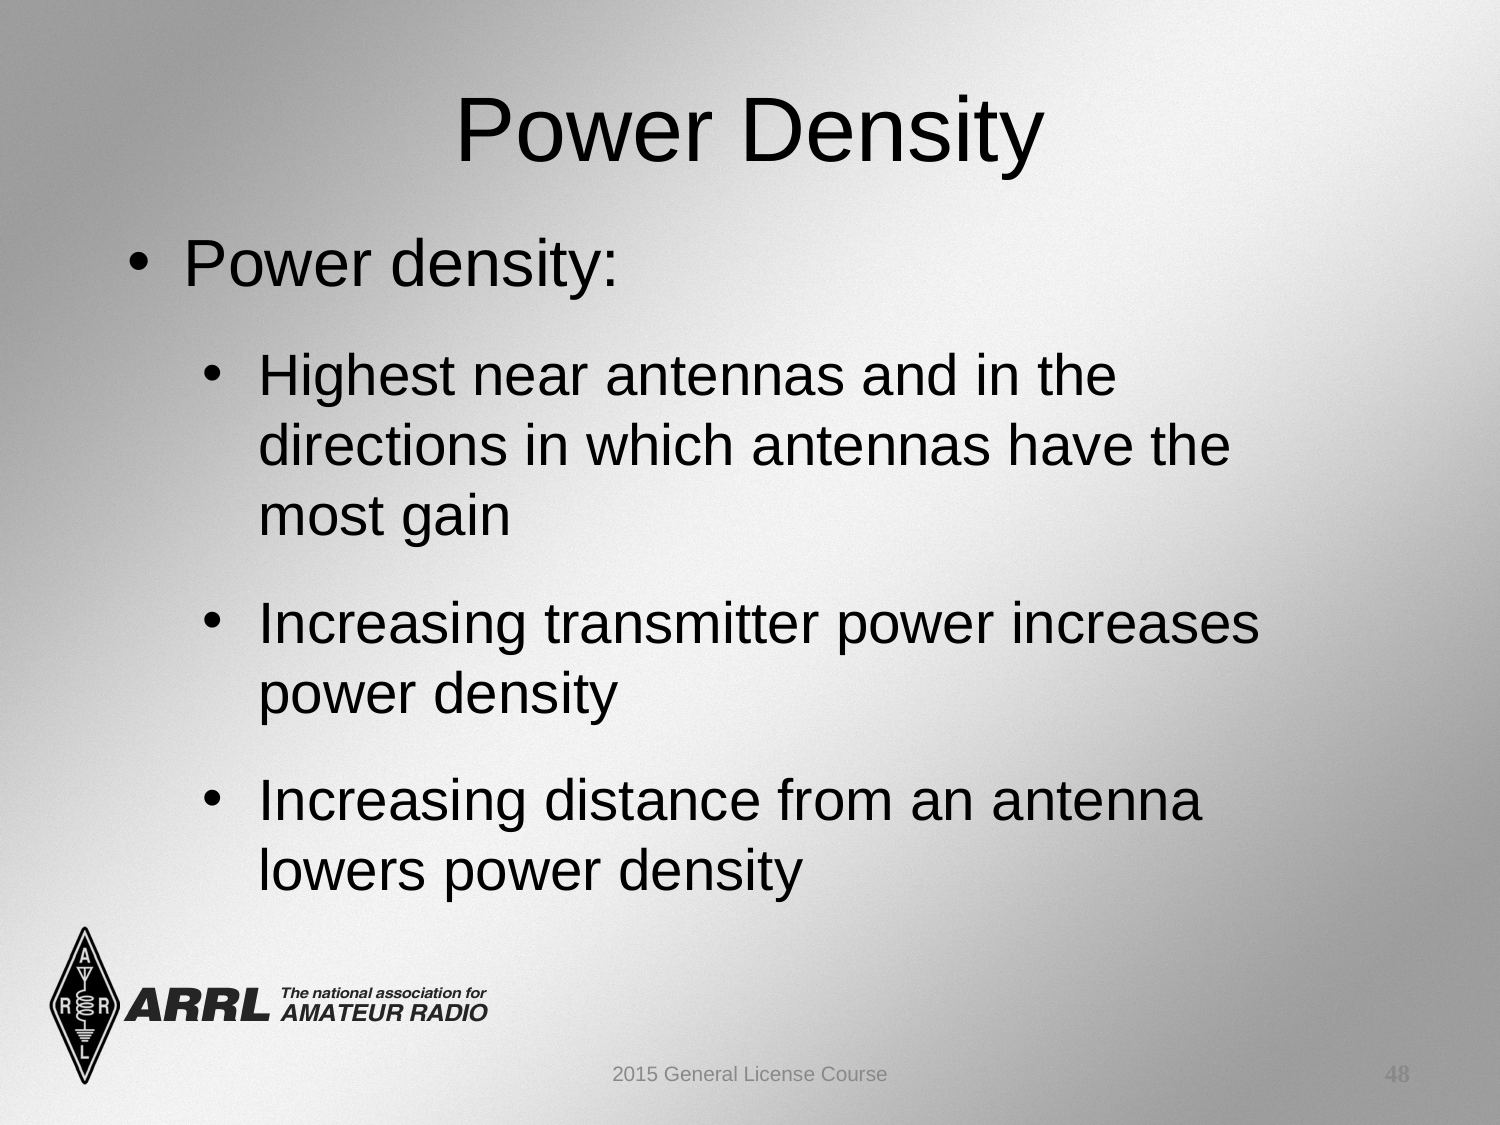

Power Density
Power density:
Highest near antennas and in the directions in which antennas have the most gain
Increasing transmitter power increases power density
Increasing distance from an antenna lowers power density
2015 General License Course